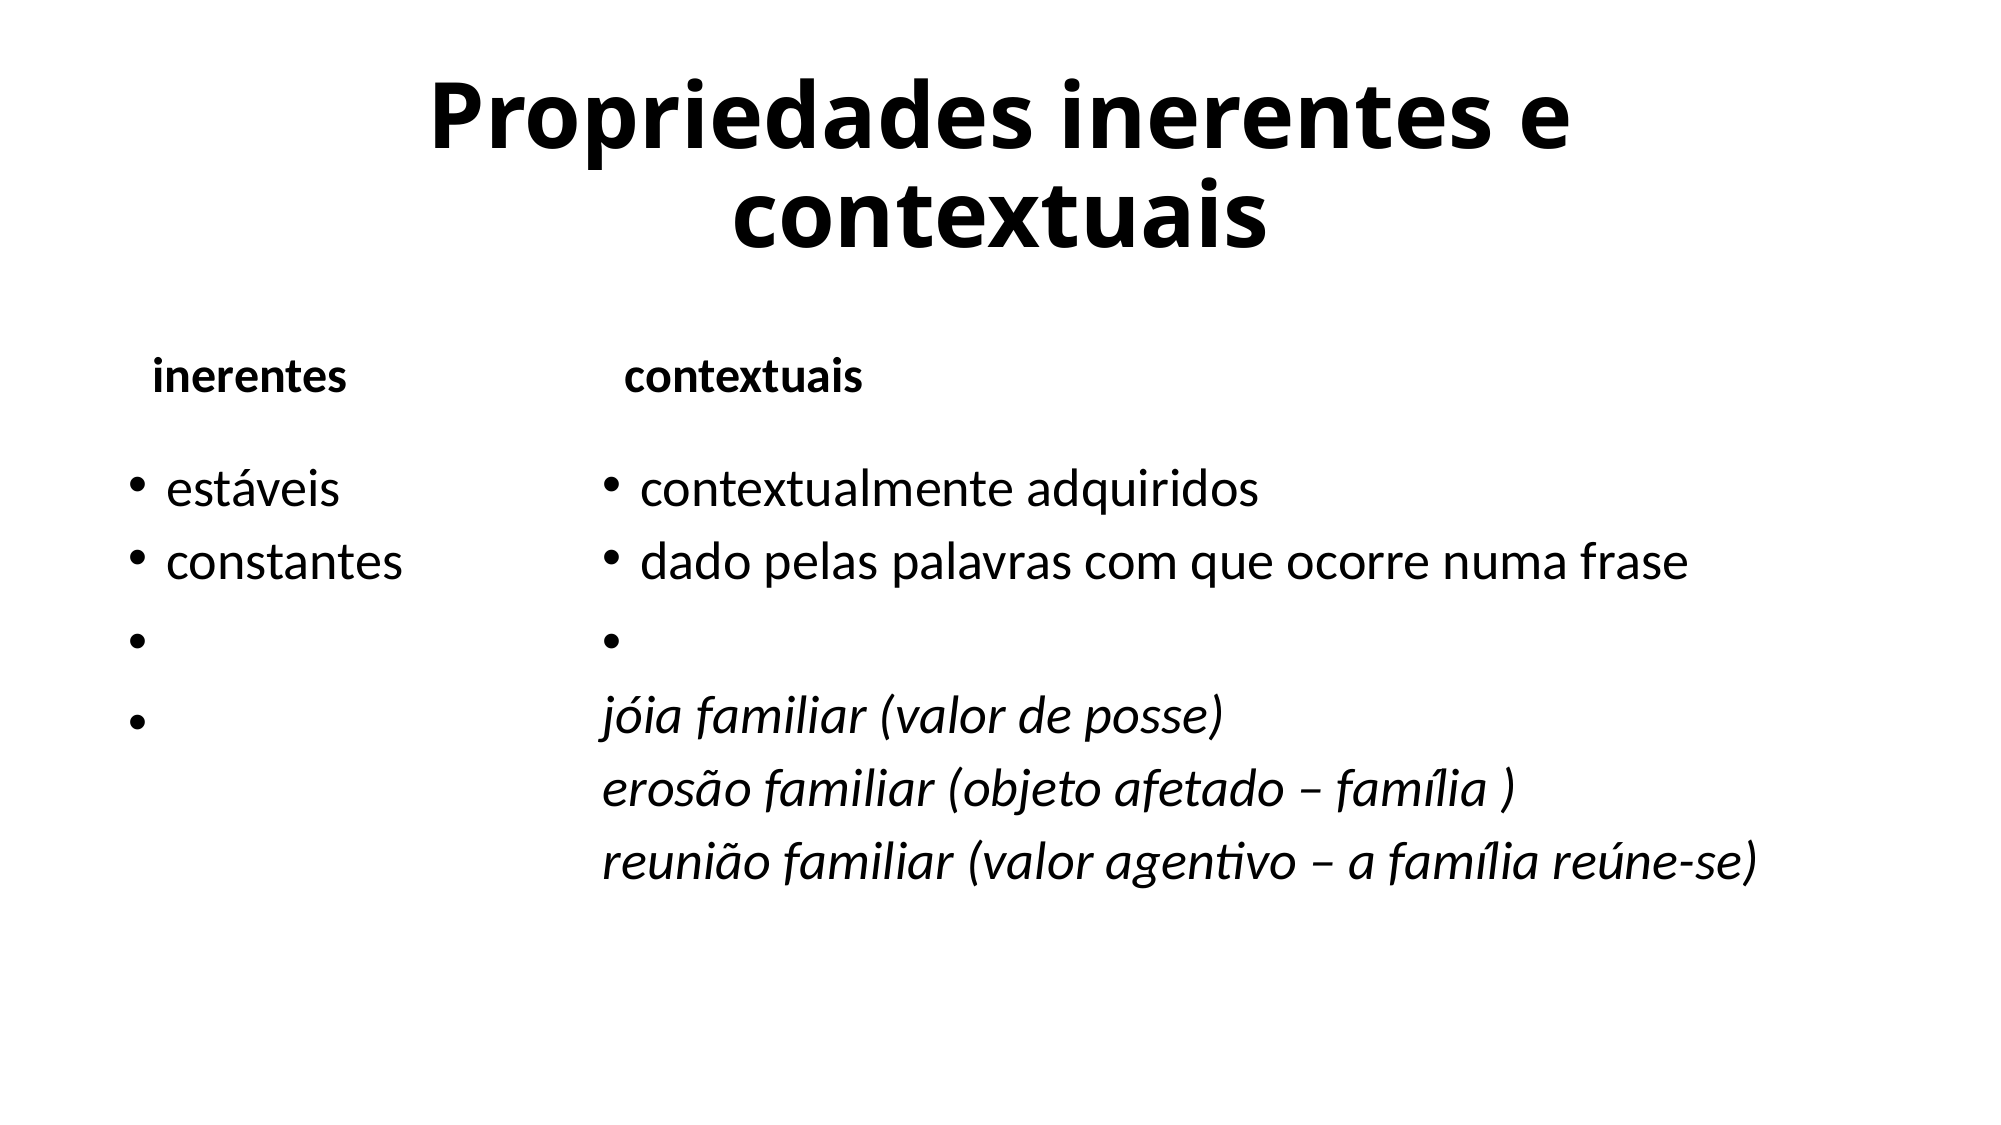

# Propriedades inerentes e contextuais
inerentes
contextuais
estáveis
constantes
contextualmente adquiridos
dado pelas palavras com que ocorre numa frase
jóia familiar (valor de posse)
erosão familiar (objeto afetado – família )
reunião familiar (valor agentivo – a família reúne-se)